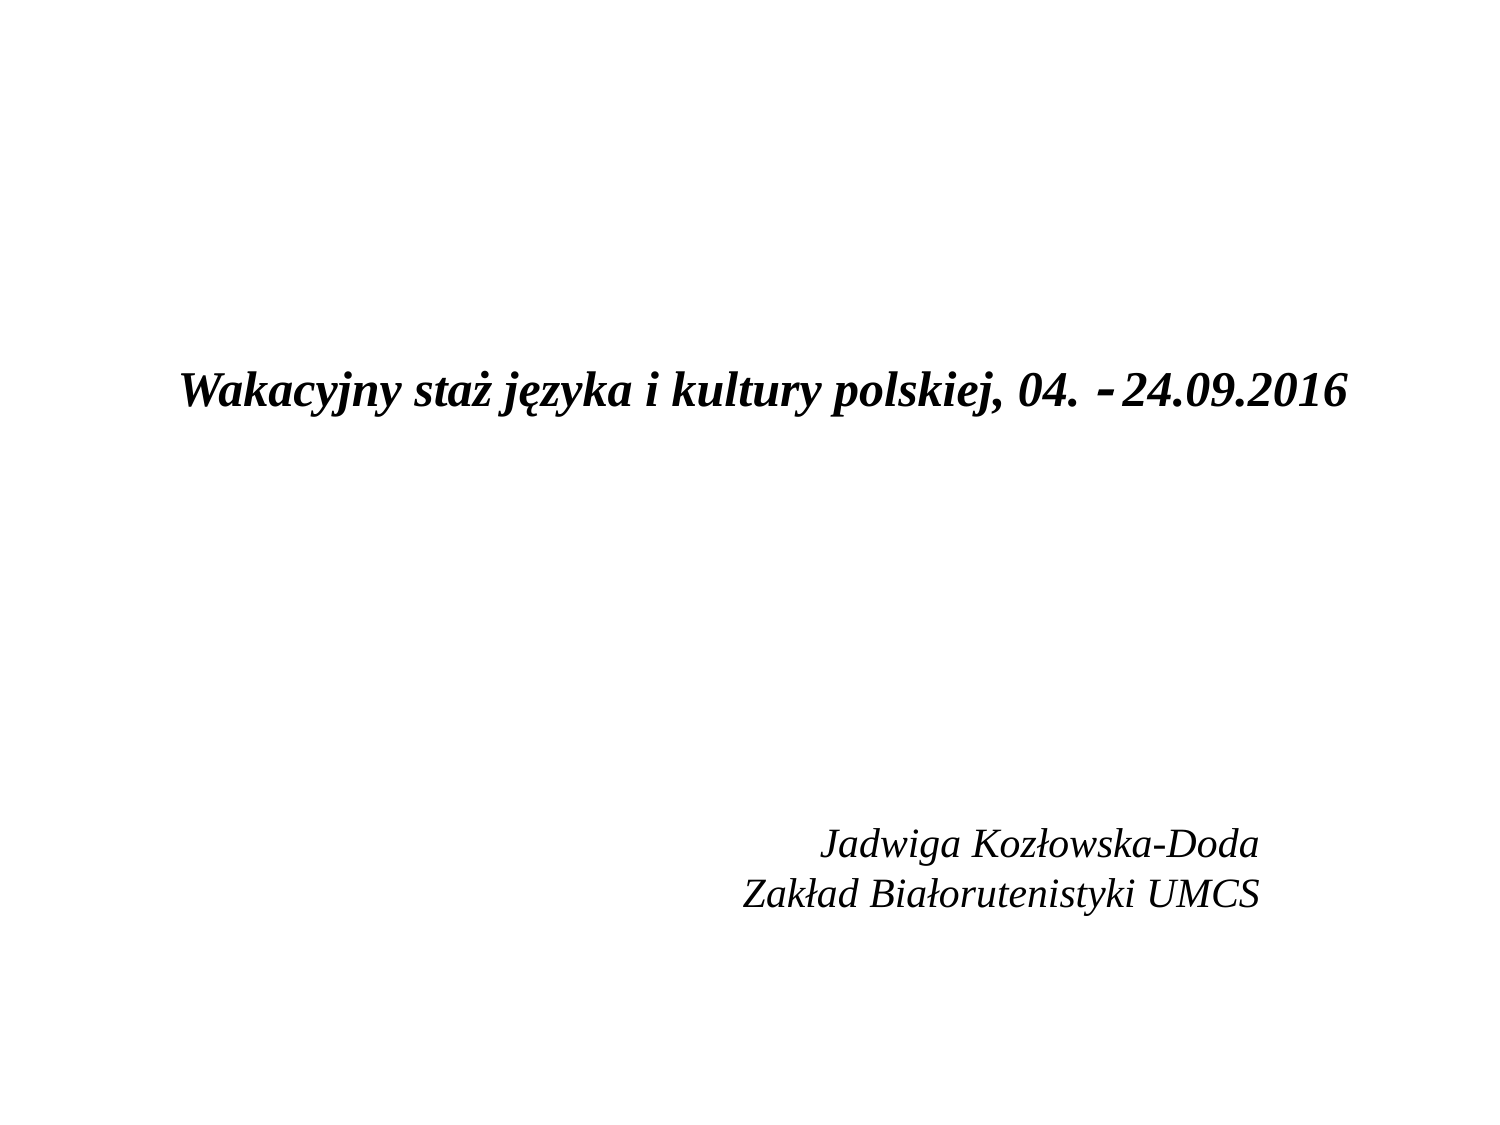

# Wakacyjny staż języka i kultury polskiej, 04.  24.09.2016
Jadwiga Kozłowska-Doda
Zakład Białorutenistyki UMCS